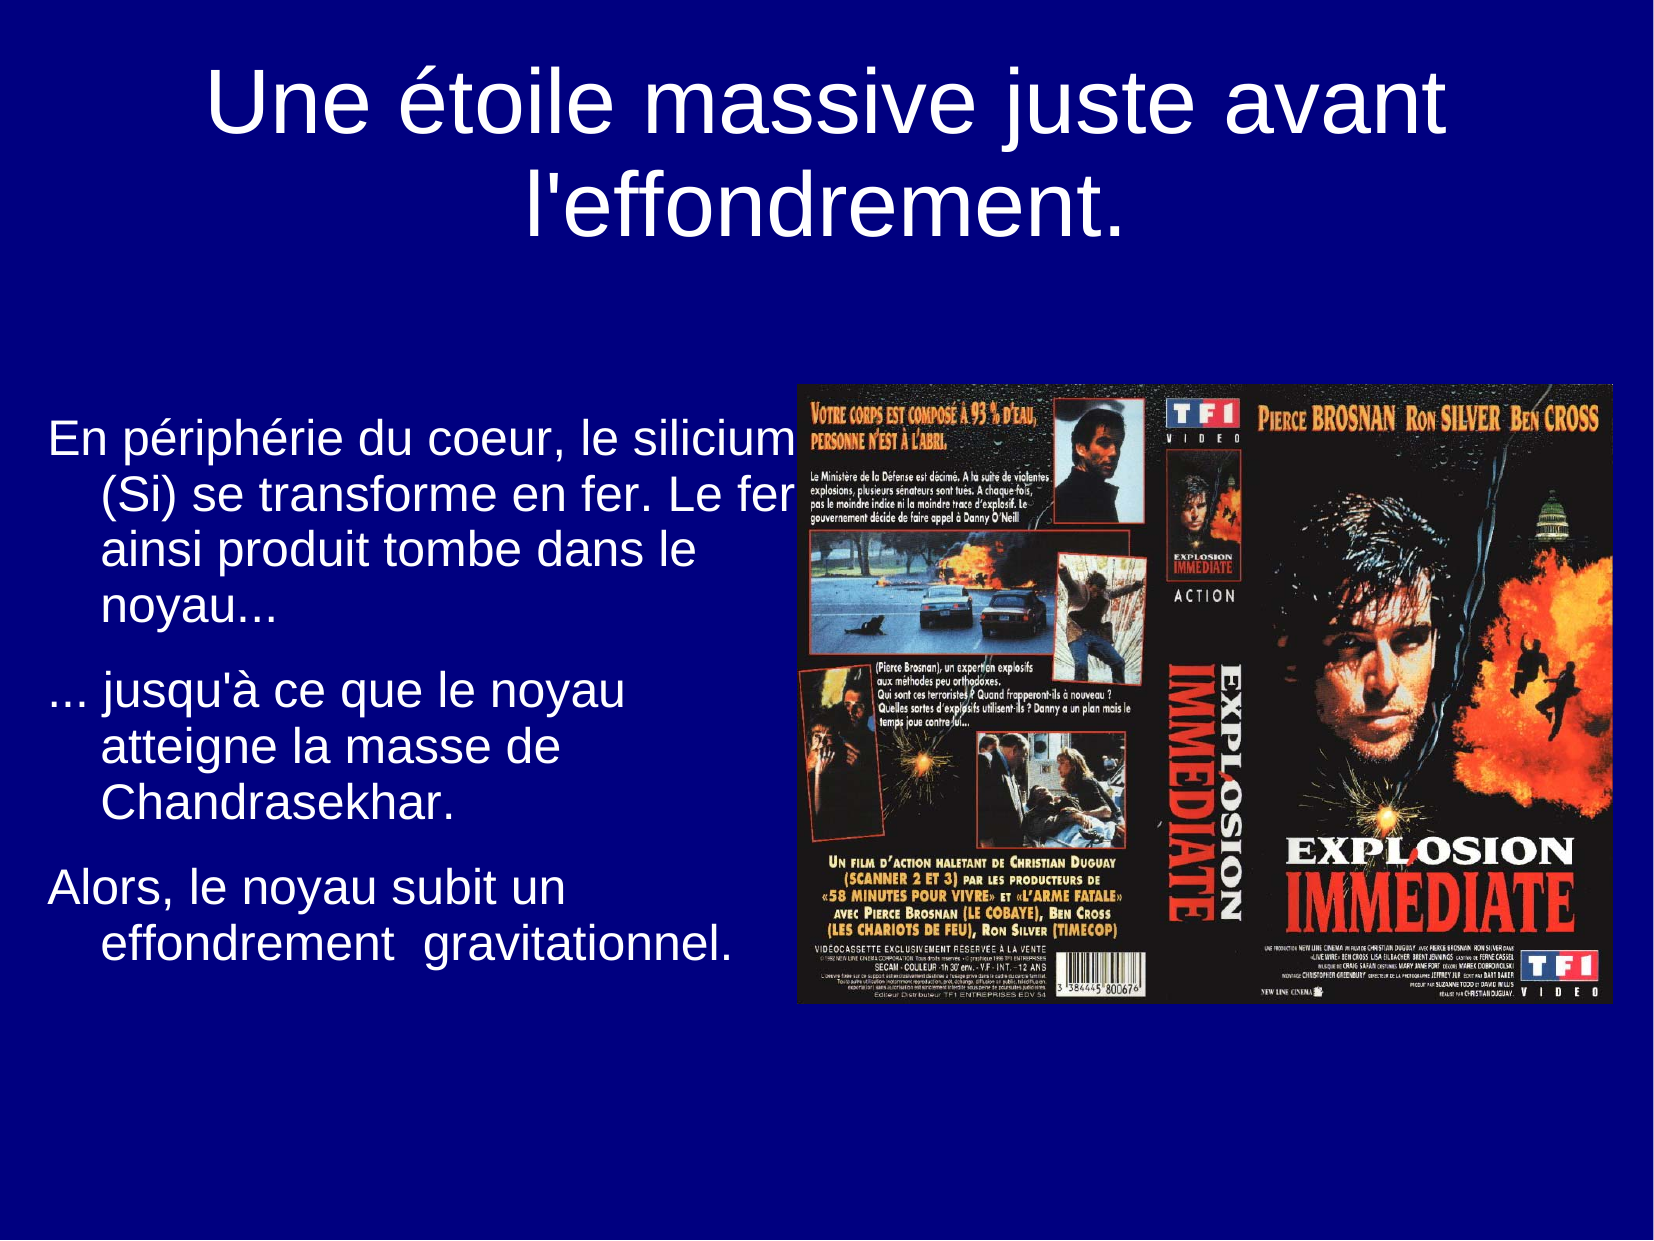

# Une étoile massive juste avant l'effondrement.
En périphérie du coeur, le silicium (Si) se transforme en fer. Le fer ainsi produit tombe dans le noyau...
... jusqu'à ce que le noyau atteigne la masse de Chandrasekhar.
Alors, le noyau subit un effondrement gravitationnel.